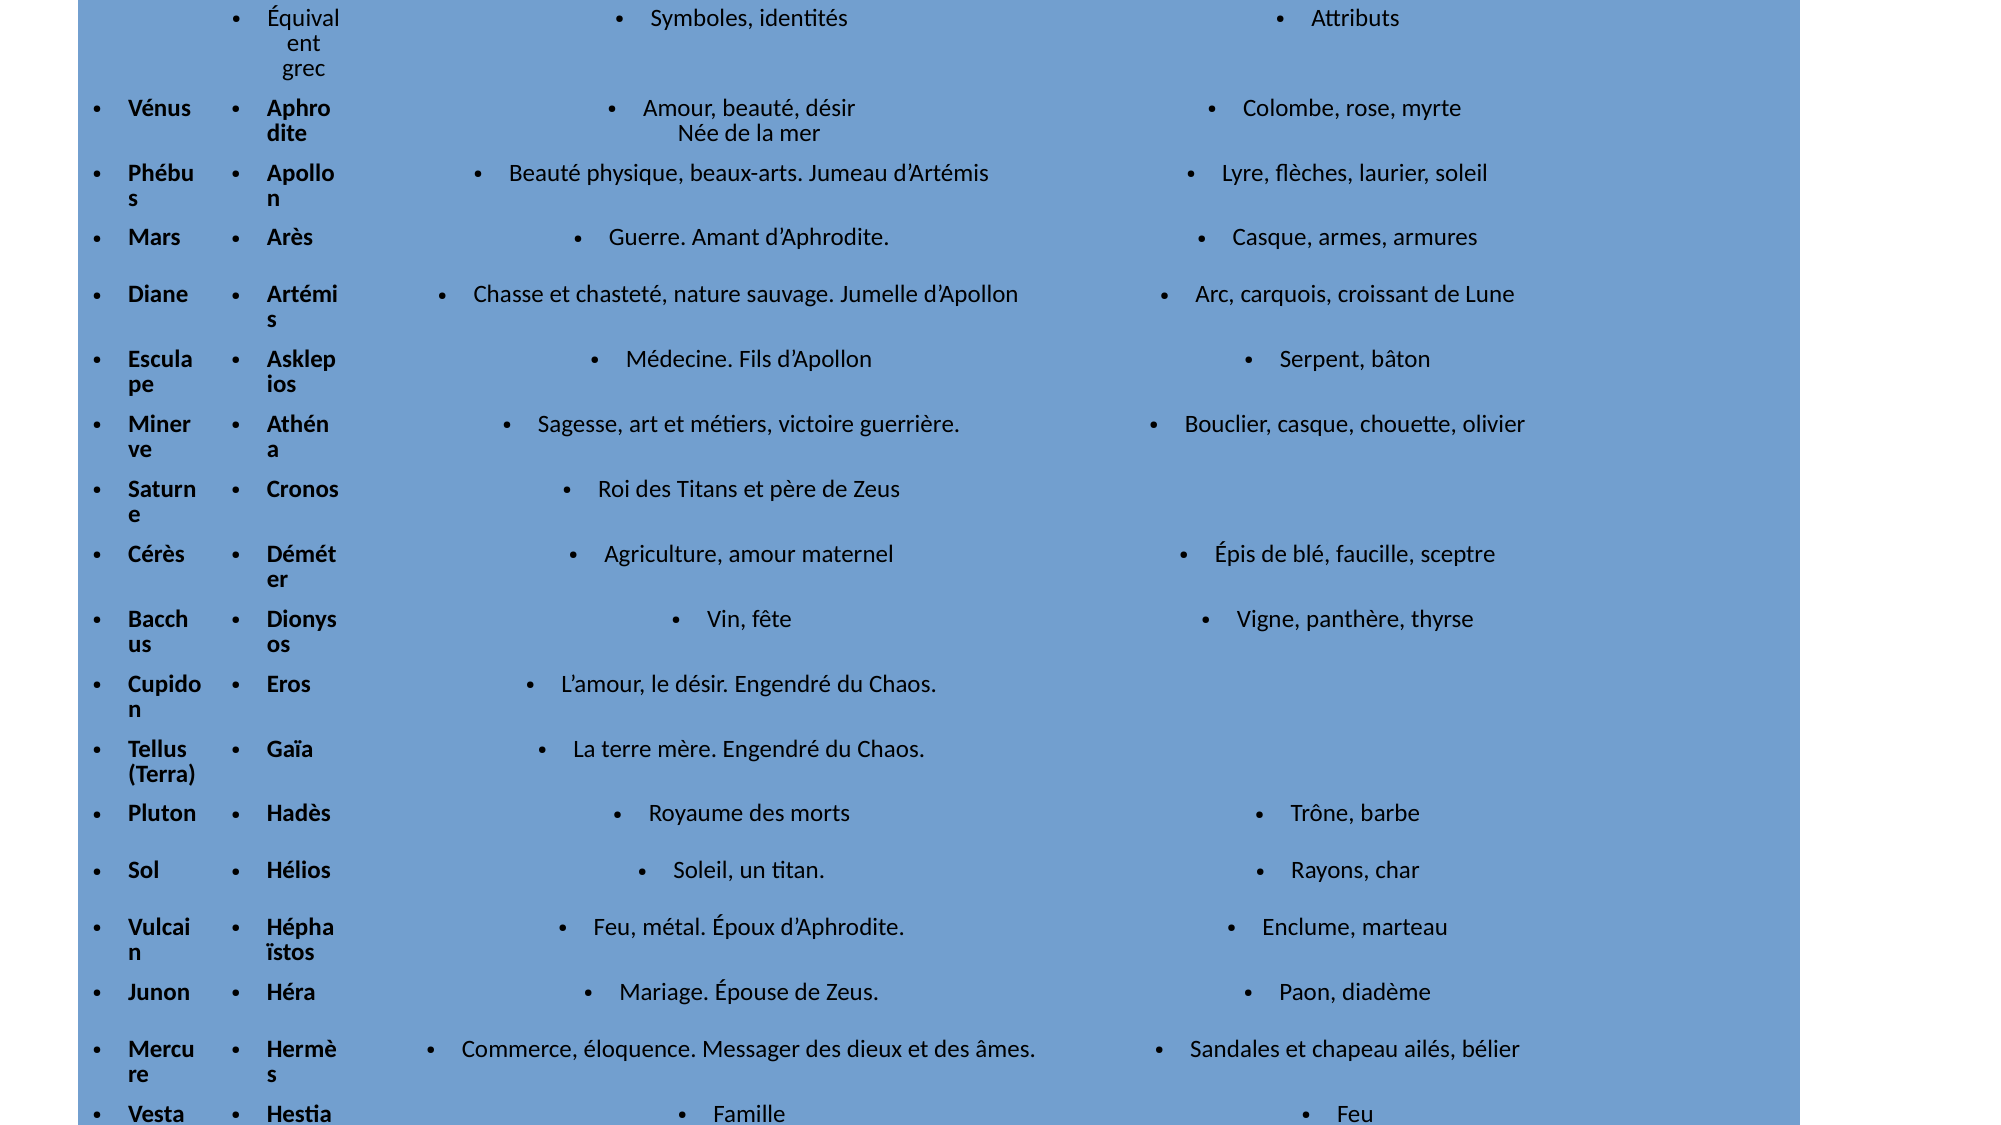

| | Équivalent grec | Symboles, identités | Attributs | |
| --- | --- | --- | --- | --- |
| Vénus | Aphrodite | Amour, beauté, désir Née de la mer | Colombe, rose, myrte | |
| Phébus | Apollon | Beauté physique, beaux-arts. Jumeau d’Artémis | Lyre, flèches, laurier, soleil | |
| Mars | Arès | Guerre. Amant d’Aphrodite. | Casque, armes, armures | |
| Diane | Artémis | Chasse et chasteté, nature sauvage. Jumelle d’Apollon | Arc, carquois, croissant de Lune | |
| Esculape | Asklepios | Médecine. Fils d’Apollon | Serpent, bâton | |
| Minerve | Athéna | Sagesse, art et métiers, victoire guerrière. | Bouclier, casque, chouette, olivier | |
| Saturne | Cronos | Roi des Titans et père de Zeus | | |
| Cérès | Déméter | Agriculture, amour maternel | Épis de blé, faucille, sceptre | |
| Bacchus | Dionysos | Vin, fête | Vigne, panthère, thyrse | |
| Cupidon | Eros | L’amour, le désir. Engendré du Chaos. | | |
| Tellus (Terra) | Gaïa | La terre mère. Engendré du Chaos. | | |
| Pluton | Hadès | Royaume des morts | Trône, barbe | |
| Sol | Hélios | Soleil, un titan. | Rayons, char | |
| Vulcain | Héphaïstos | Feu, métal. Époux d’Aphrodite. | Enclume, marteau | |
| Junon | Héra | Mariage. Épouse de Zeus. | Paon, diadème | |
| Mercure | Hermès | Commerce, éloquence. Messager des dieux et des âmes. | Sandales et chapeau ailés, bélier | |
| Vesta | Hestia | Famille | Feu | |
| Somnus | Hypnos | Dieu du sommeil. Engendré par Erèbe (ténèbres) fils du Chaos | | |
| | Léto | Maîtresse de Zeus, mis au monde Apollon et Artémis à Délos | Figurée avec ses enfants | |
| Uranus | Ouranos | Le ciel étoilé. Fils de Gaïa, père. | | |
| Proserpine | Perséphone | Mort, renouveau. Fille de Déméter. Mariée à Hadès. | Coq, plantes | |
| Neptune | Poséidon | Mer, vents et tempêtes. | Trident | |
| Jupiter | Zeus | Maître des dieux et de l’univers. | Foudre, aigle, sceptre | |